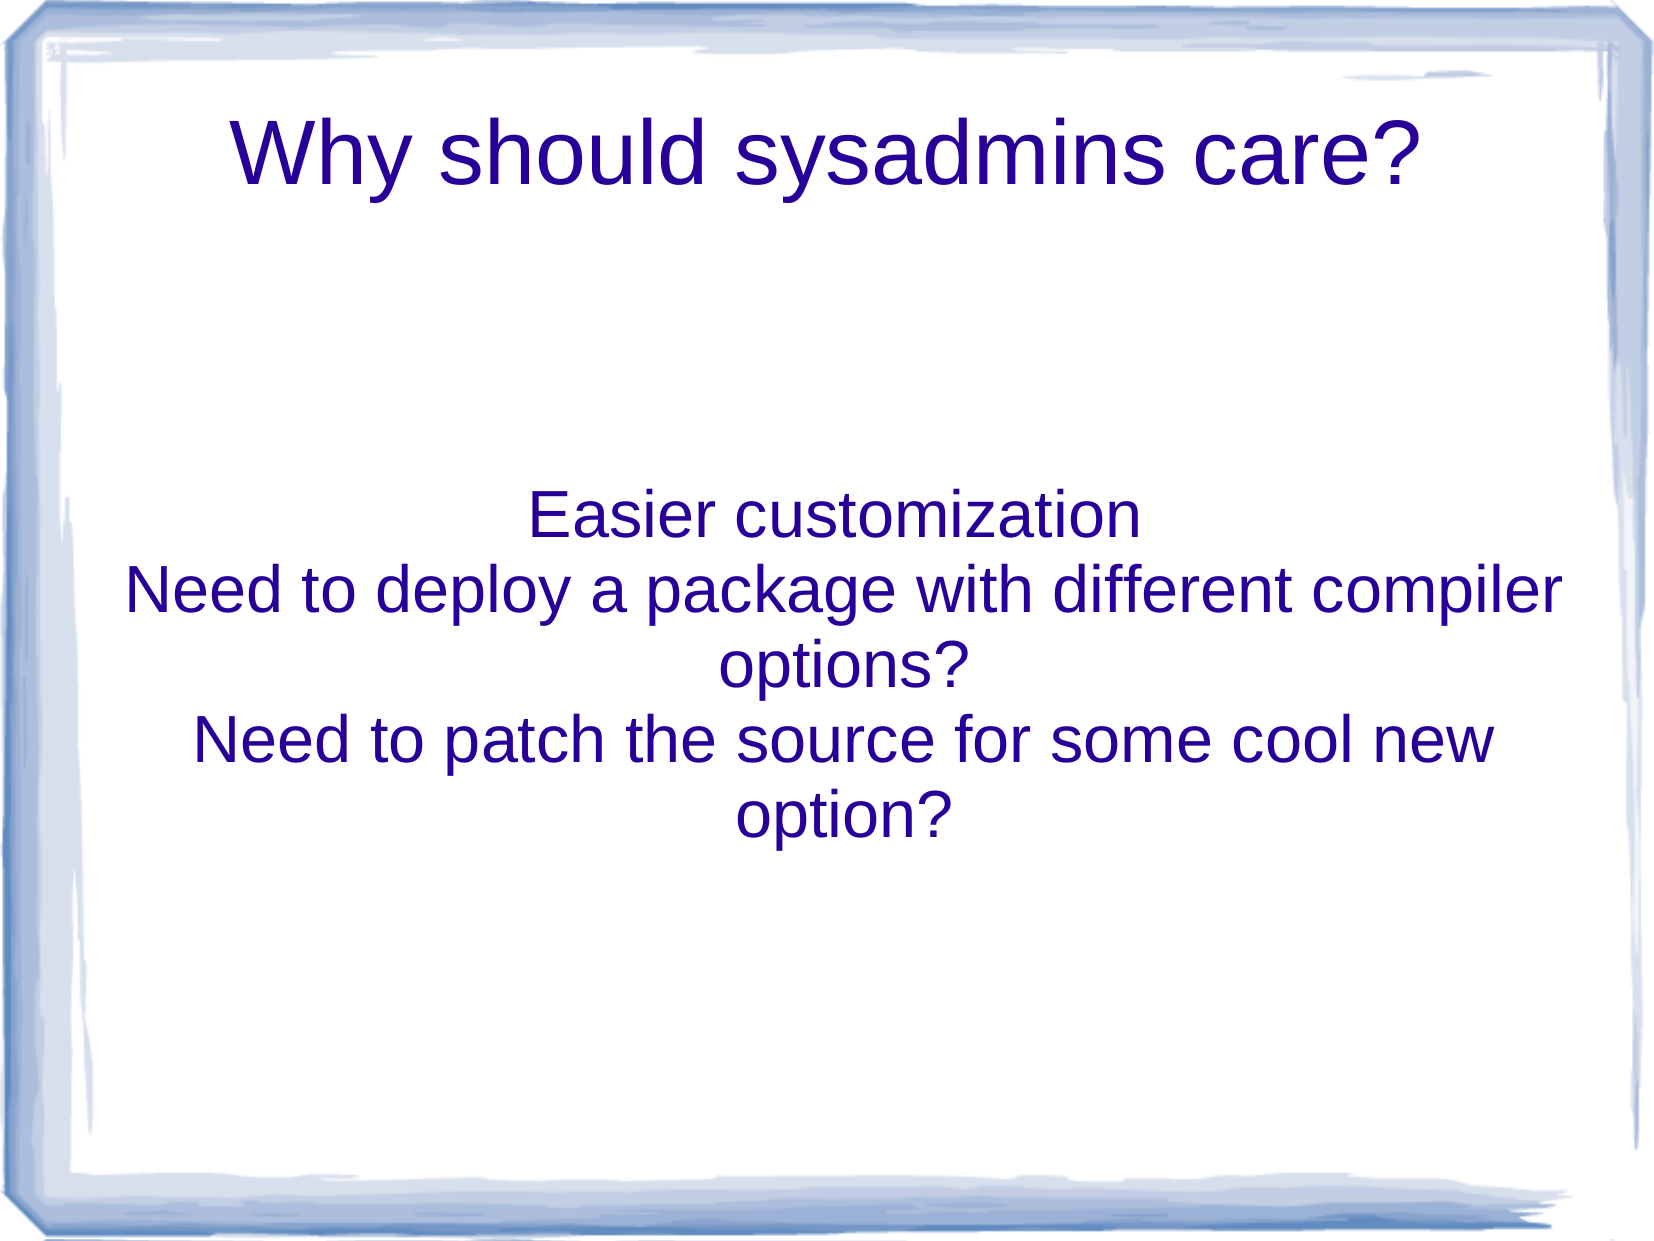

# Why should sysadmins care?
Easier customization
Need to deploy a package with different compiler options?
Need to patch the source for some cool new option?